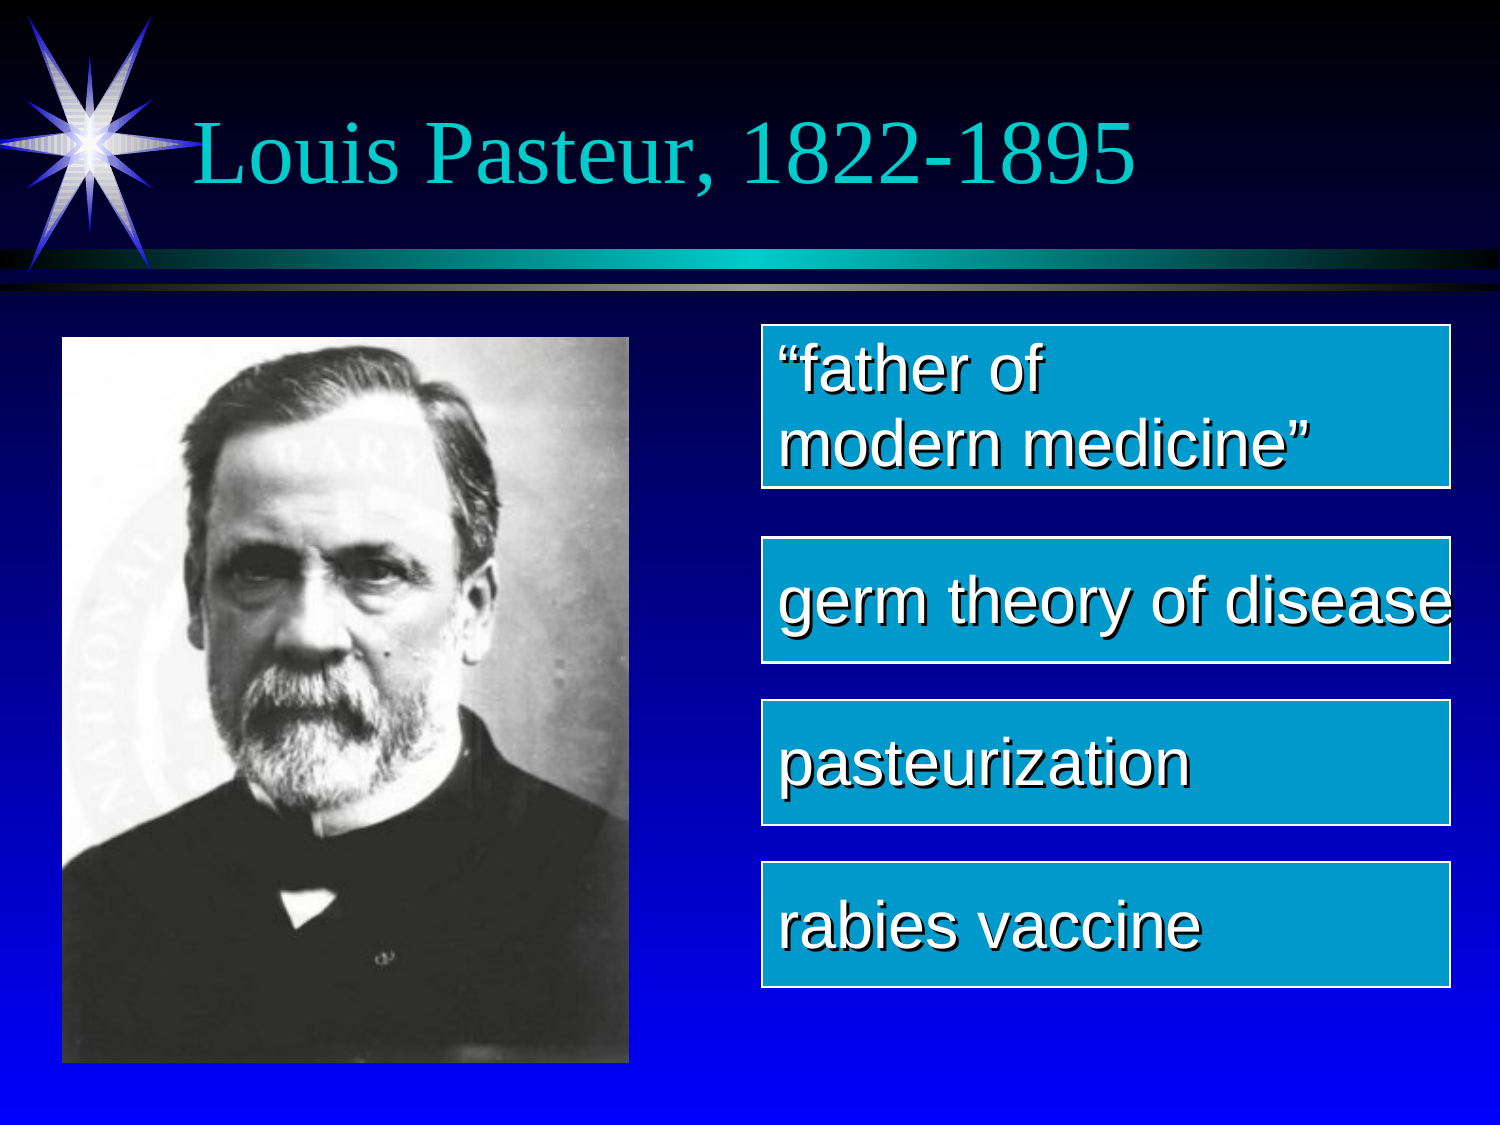

# Louis Pasteur, 1822-1895
“father of
modern medicine”
germ theory of disease
pasteurization
rabies vaccine